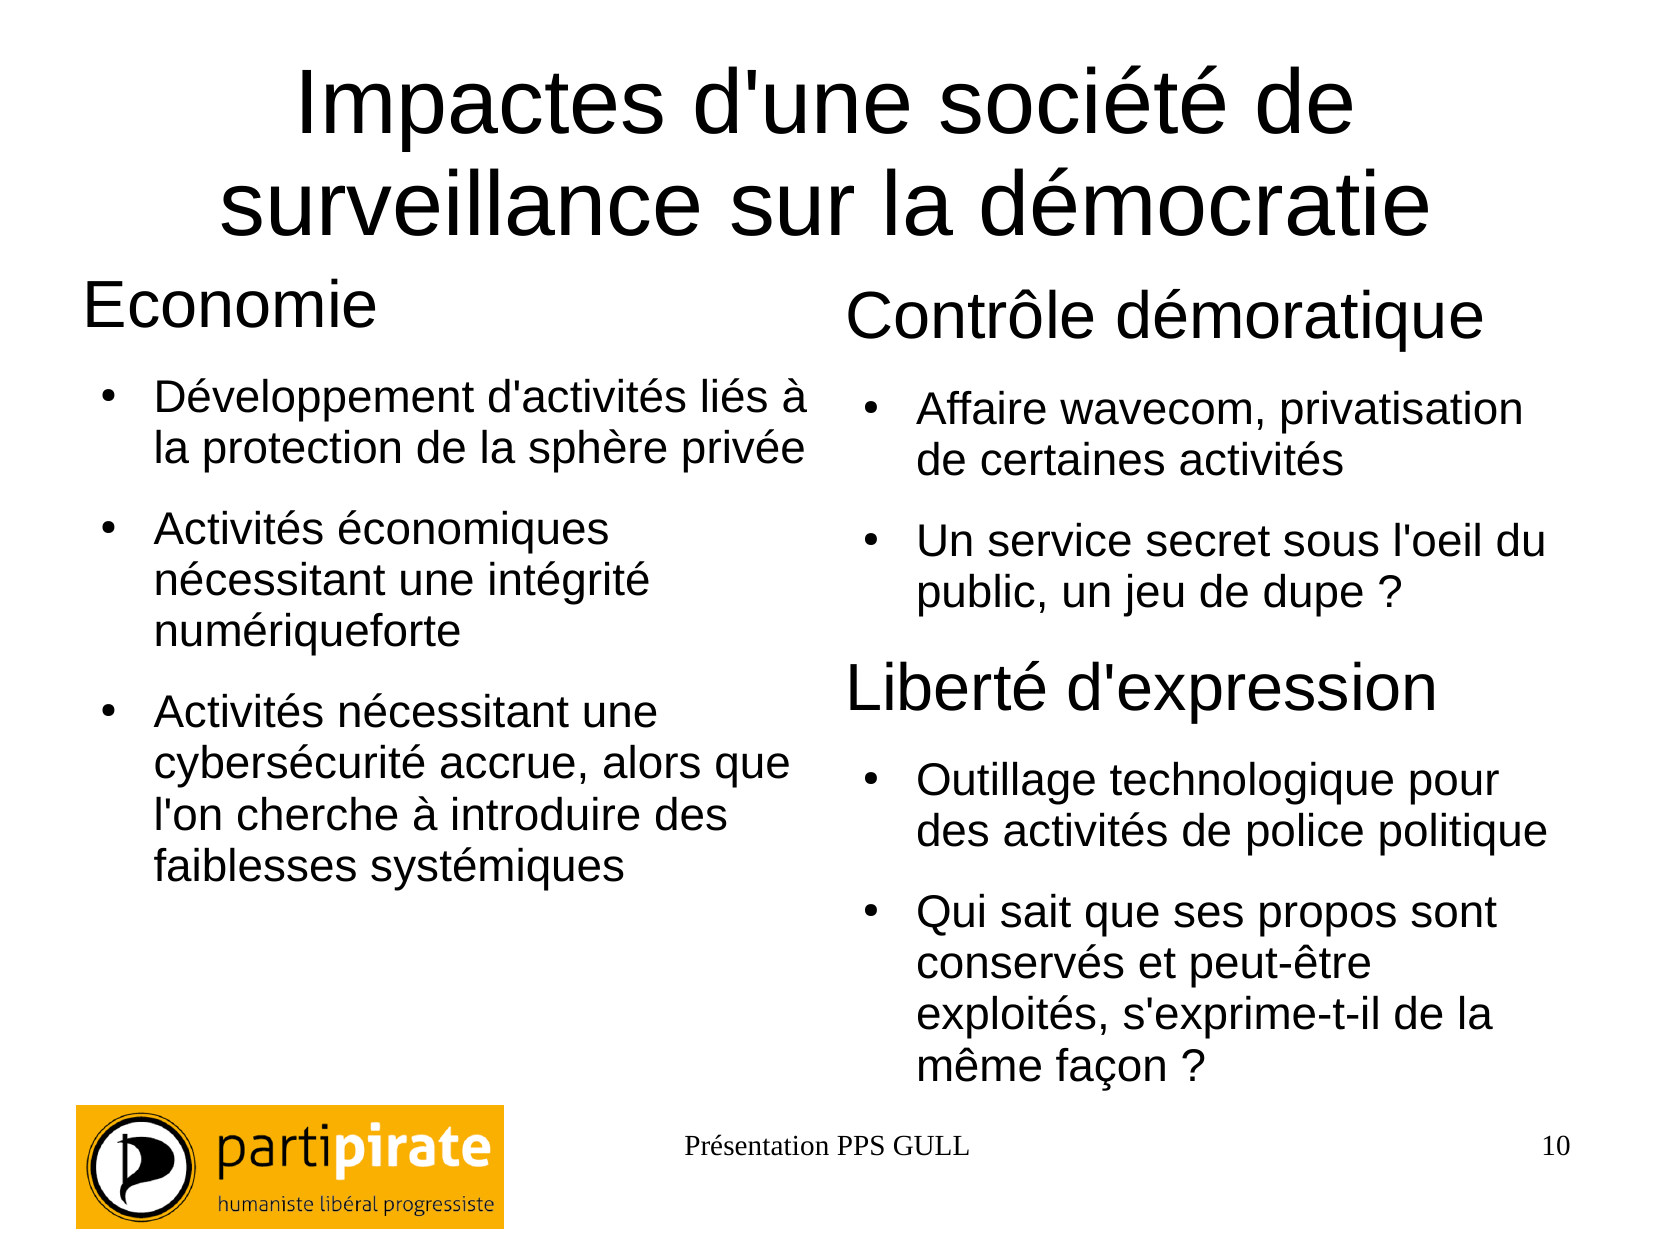

# Impactes d'une société de surveillance sur la démocratie
Economie
Développement d'activités liés à la protection de la sphère privée
Activités économiques nécessitant une intégrité numériqueforte
Activités nécessitant une cybersécurité accrue, alors que l'on cherche à introduire des faiblesses systémiques
Contrôle démoratique
Affaire wavecom, privatisation de certaines activités
Un service secret sous l'oeil du public, un jeu de dupe ?
Liberté d'expression
Outillage technologique pour des activités de police politique
Qui sait que ses propos sont conservés et peut-être exploités, s'exprime-t-il de la même façon ?
Présentation PPS GULL
10